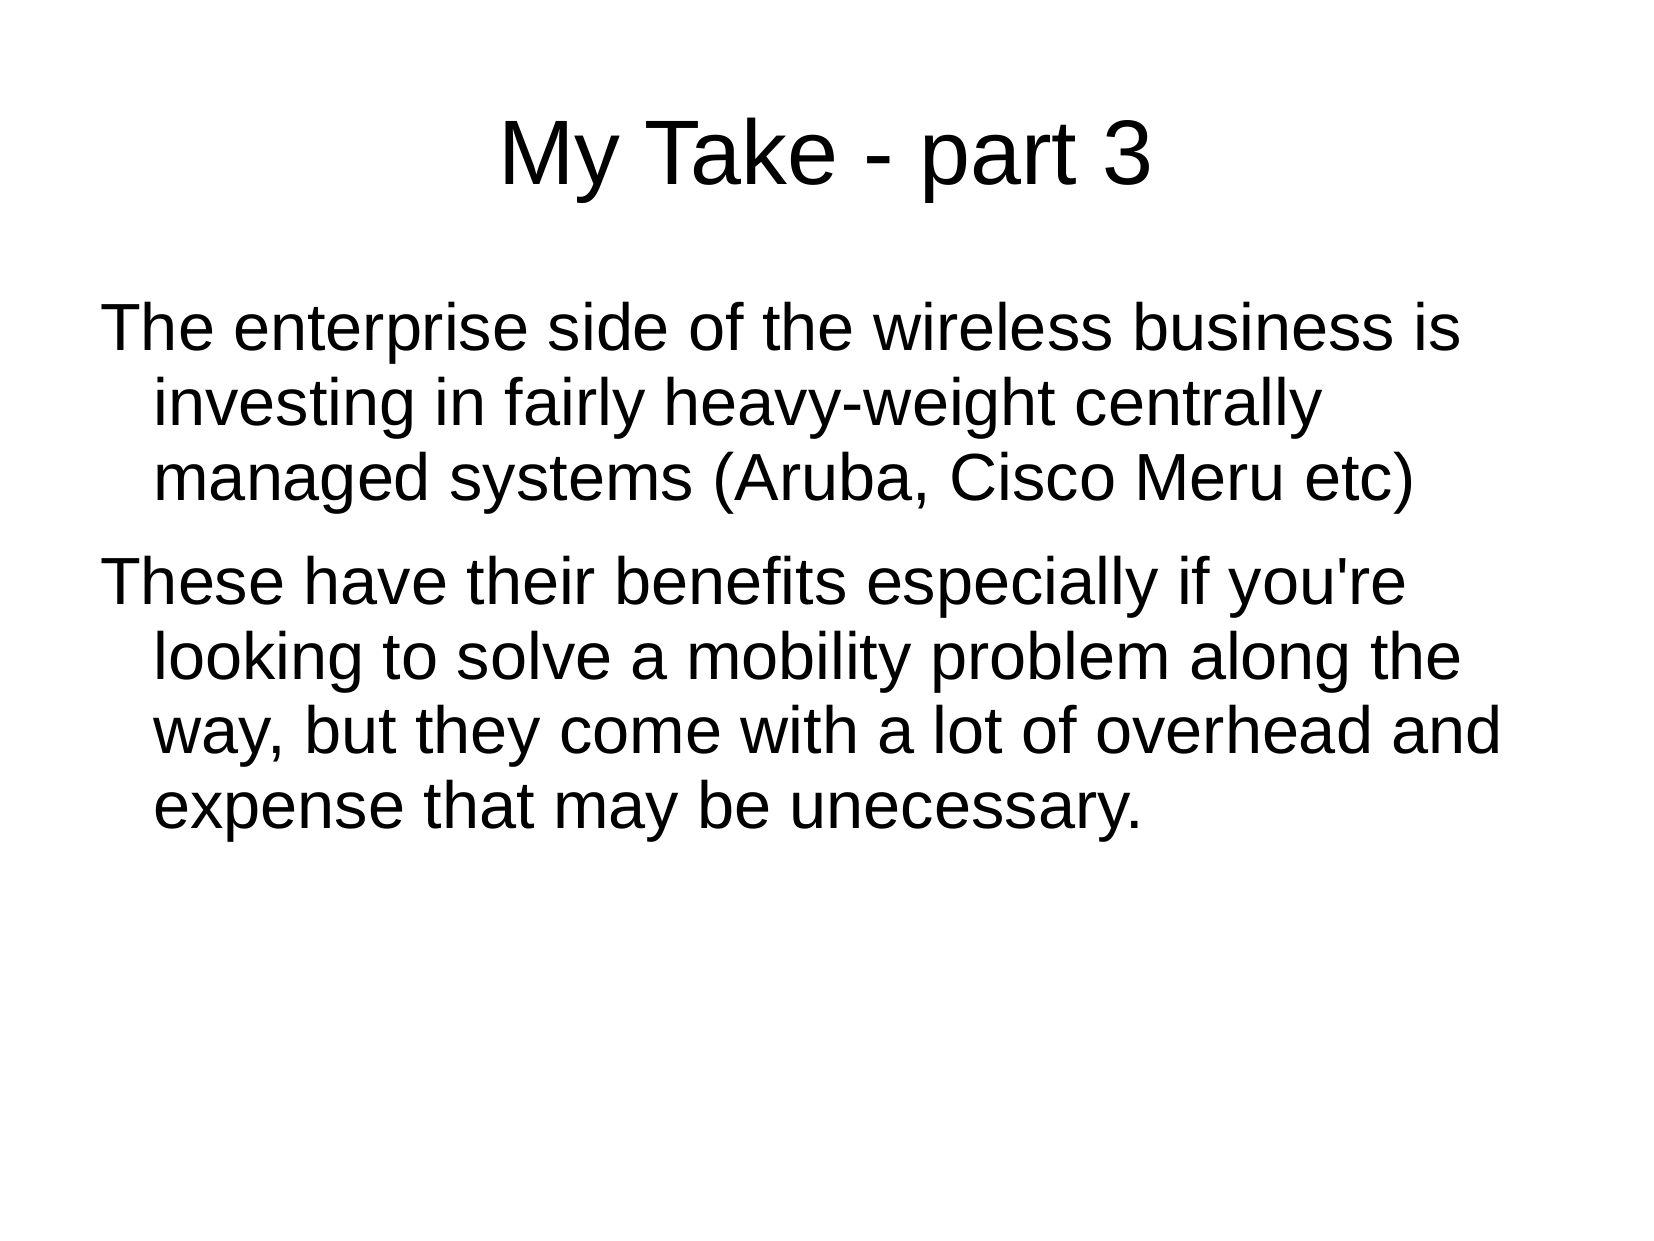

# My Take - part 3
The enterprise side of the wireless business is investing in fairly heavy-weight centrally managed systems (Aruba, Cisco Meru etc)
These have their benefits especially if you're looking to solve a mobility problem along the way, but they come with a lot of overhead and expense that may be unecessary.